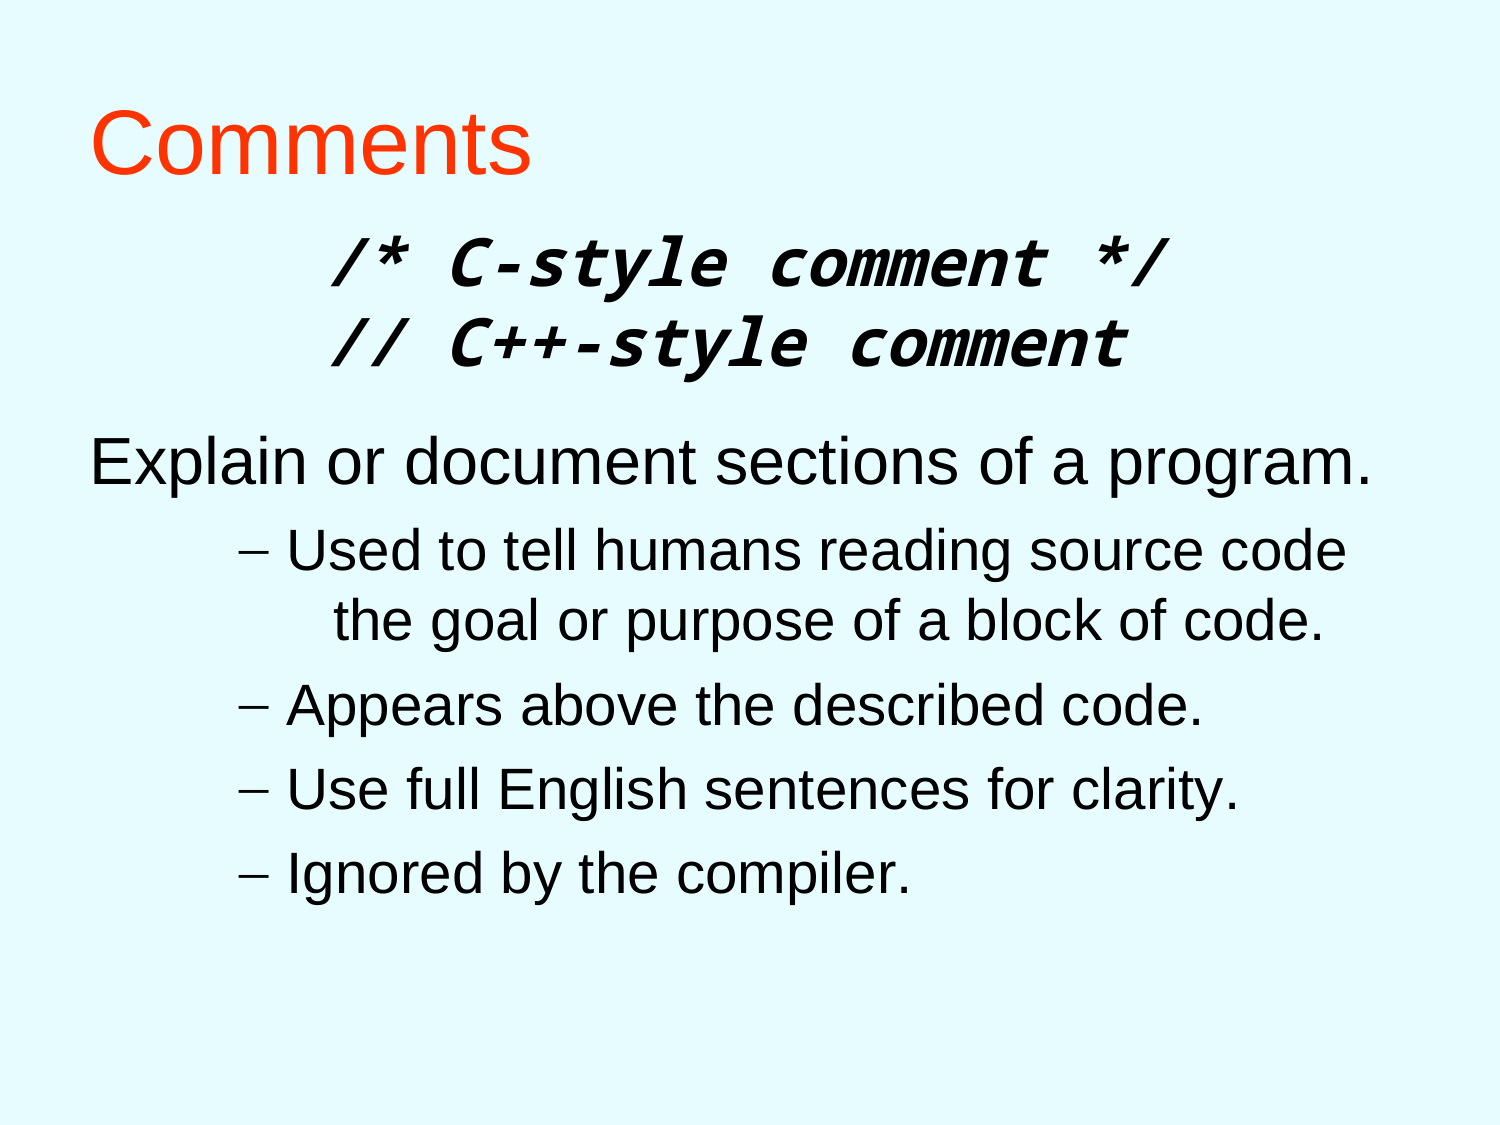

# Comments
/* C-style comment */
// C++-style comment
Explain or document sections of a program.
Used to tell humans reading source code the goal or purpose of a block of code.
Appears above the described code.
Use full English sentences for clarity.
Ignored by the compiler.